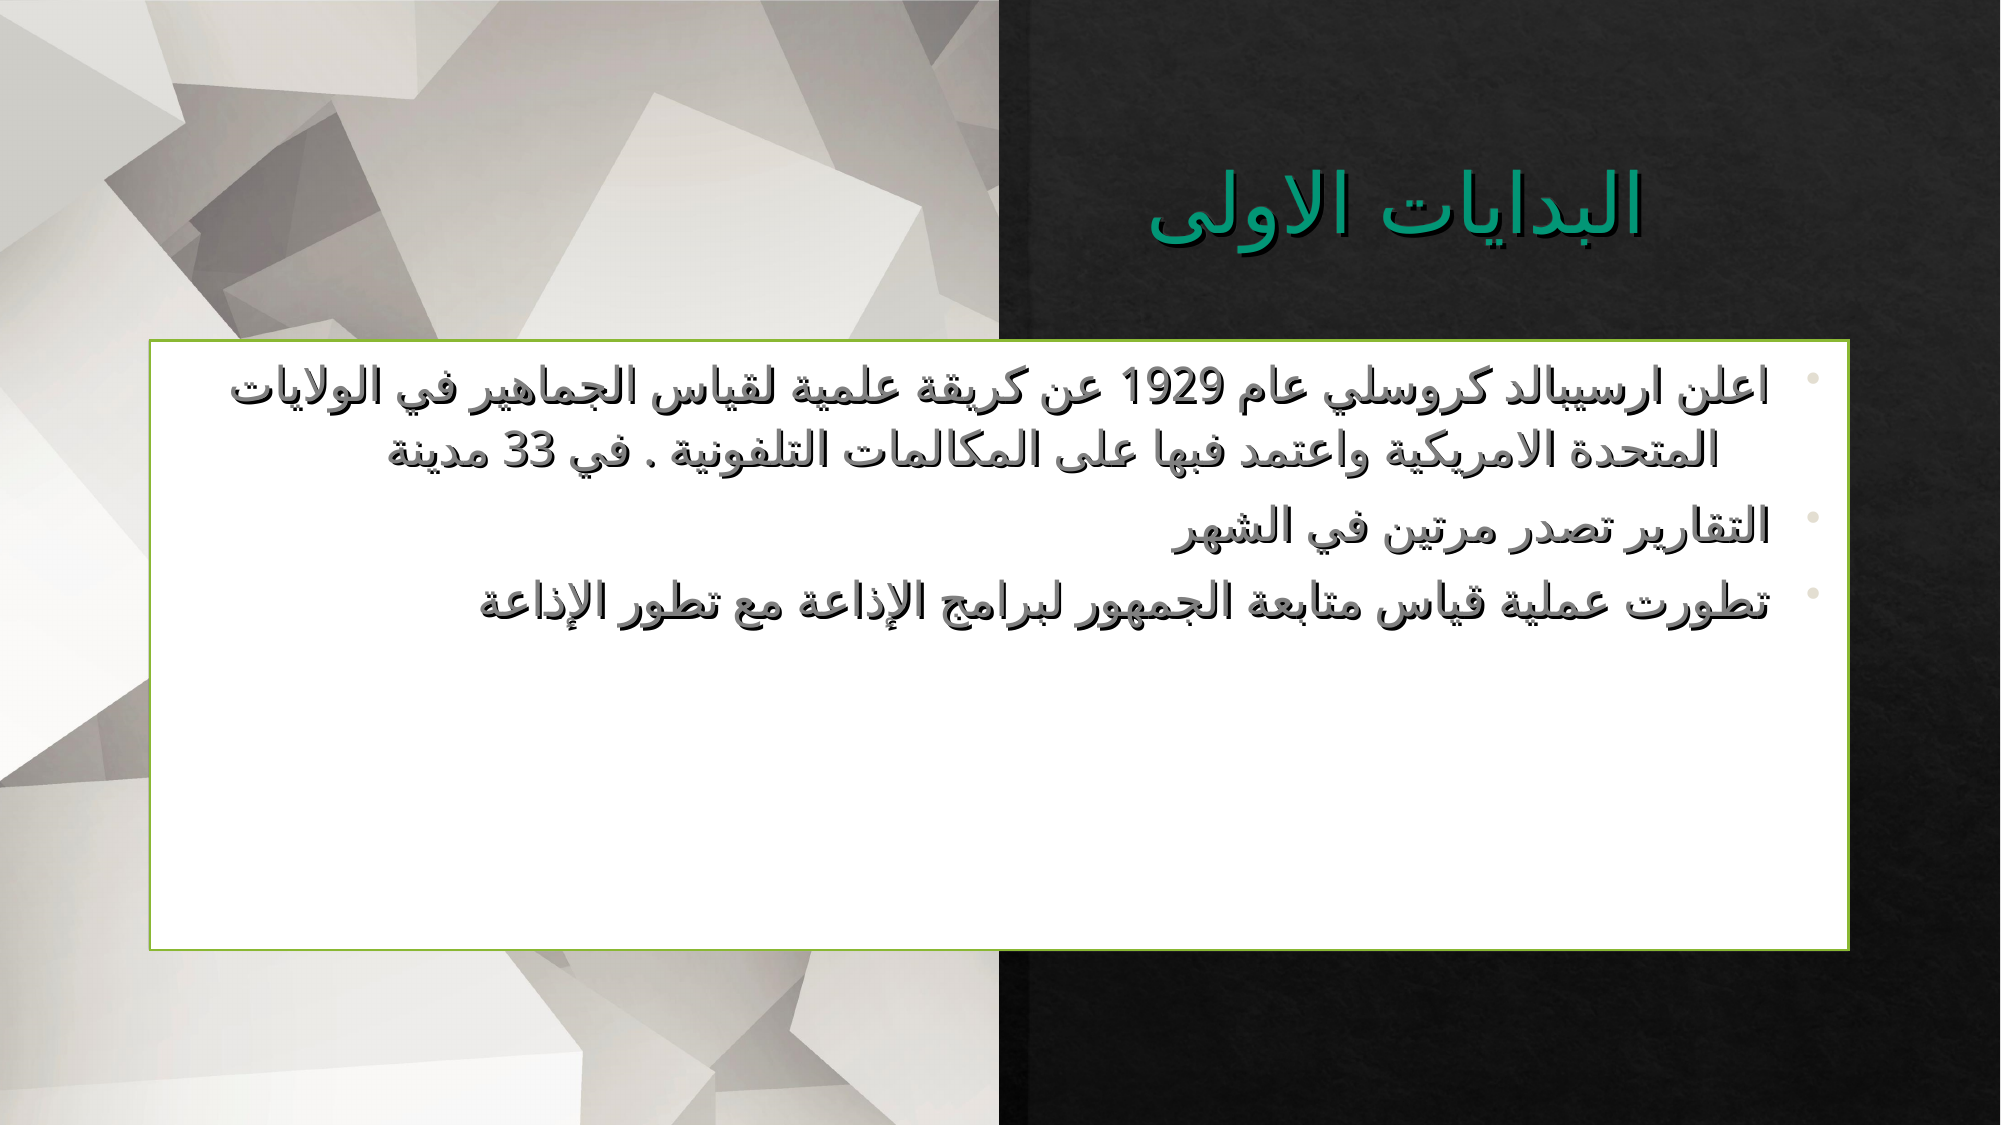

# البدايات الاولى
اعلن ارسيبالد كروسلي عام 1929 عن كريقة علمية لقياس الجماهير في الولايات المتحدة الامريكية واعتمد فبها على المكالمات التلفونية . في 33 مدينة
التقارير تصدر مرتين في الشهر
تطورت عملية قياس متابعة الجمهور لبرامج الإذاعة مع تطور الإذاعة